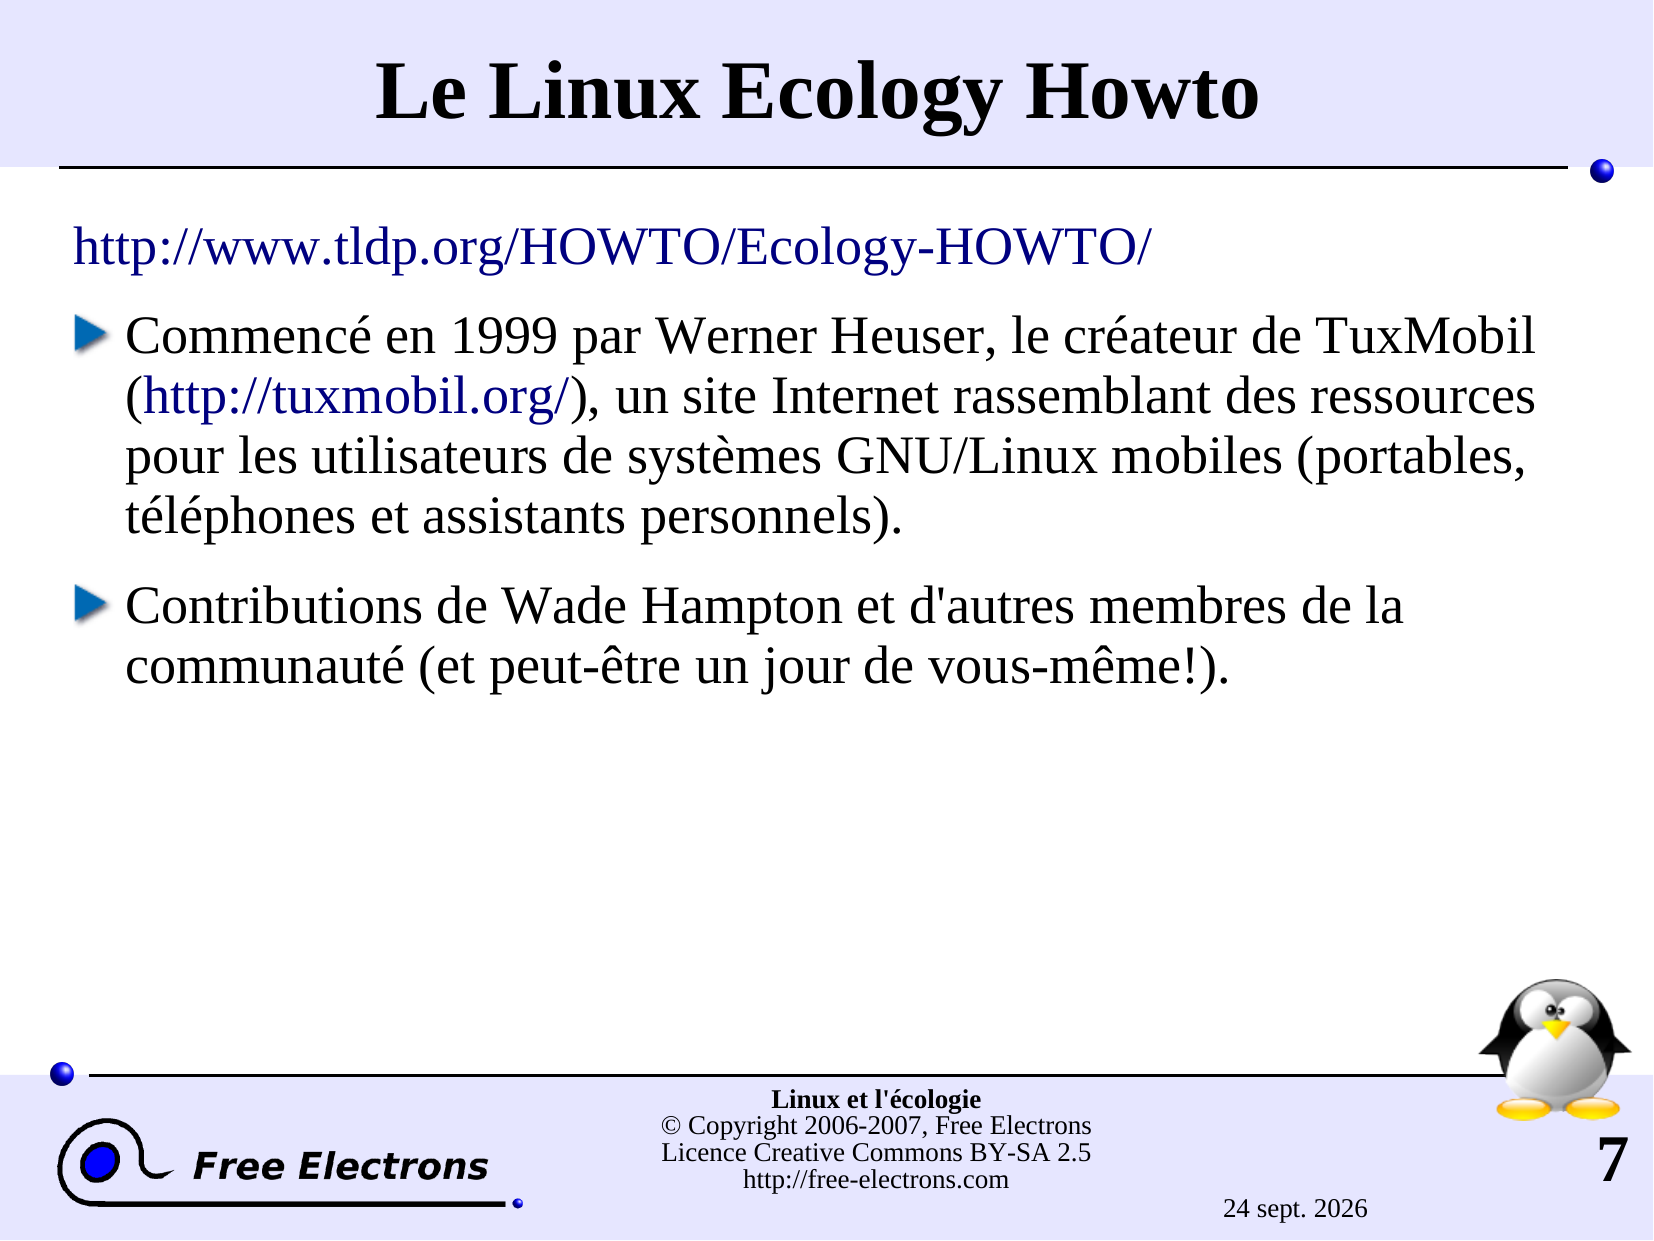

# Le Linux Ecology Howto
http://www.tldp.org/HOWTO/Ecology-HOWTO/
Commencé en 1999 par Werner Heuser, le créateur de TuxMobil
(http://tuxmobil.org/), un site Internet rassemblant des ressources pour les utilisateurs de systèmes GNU/Linux mobiles (portables, téléphones et assistants personnels).
Contributions de Wade Hampton et d'autres membres de la communauté (et peut-être un jour de vous-même!).